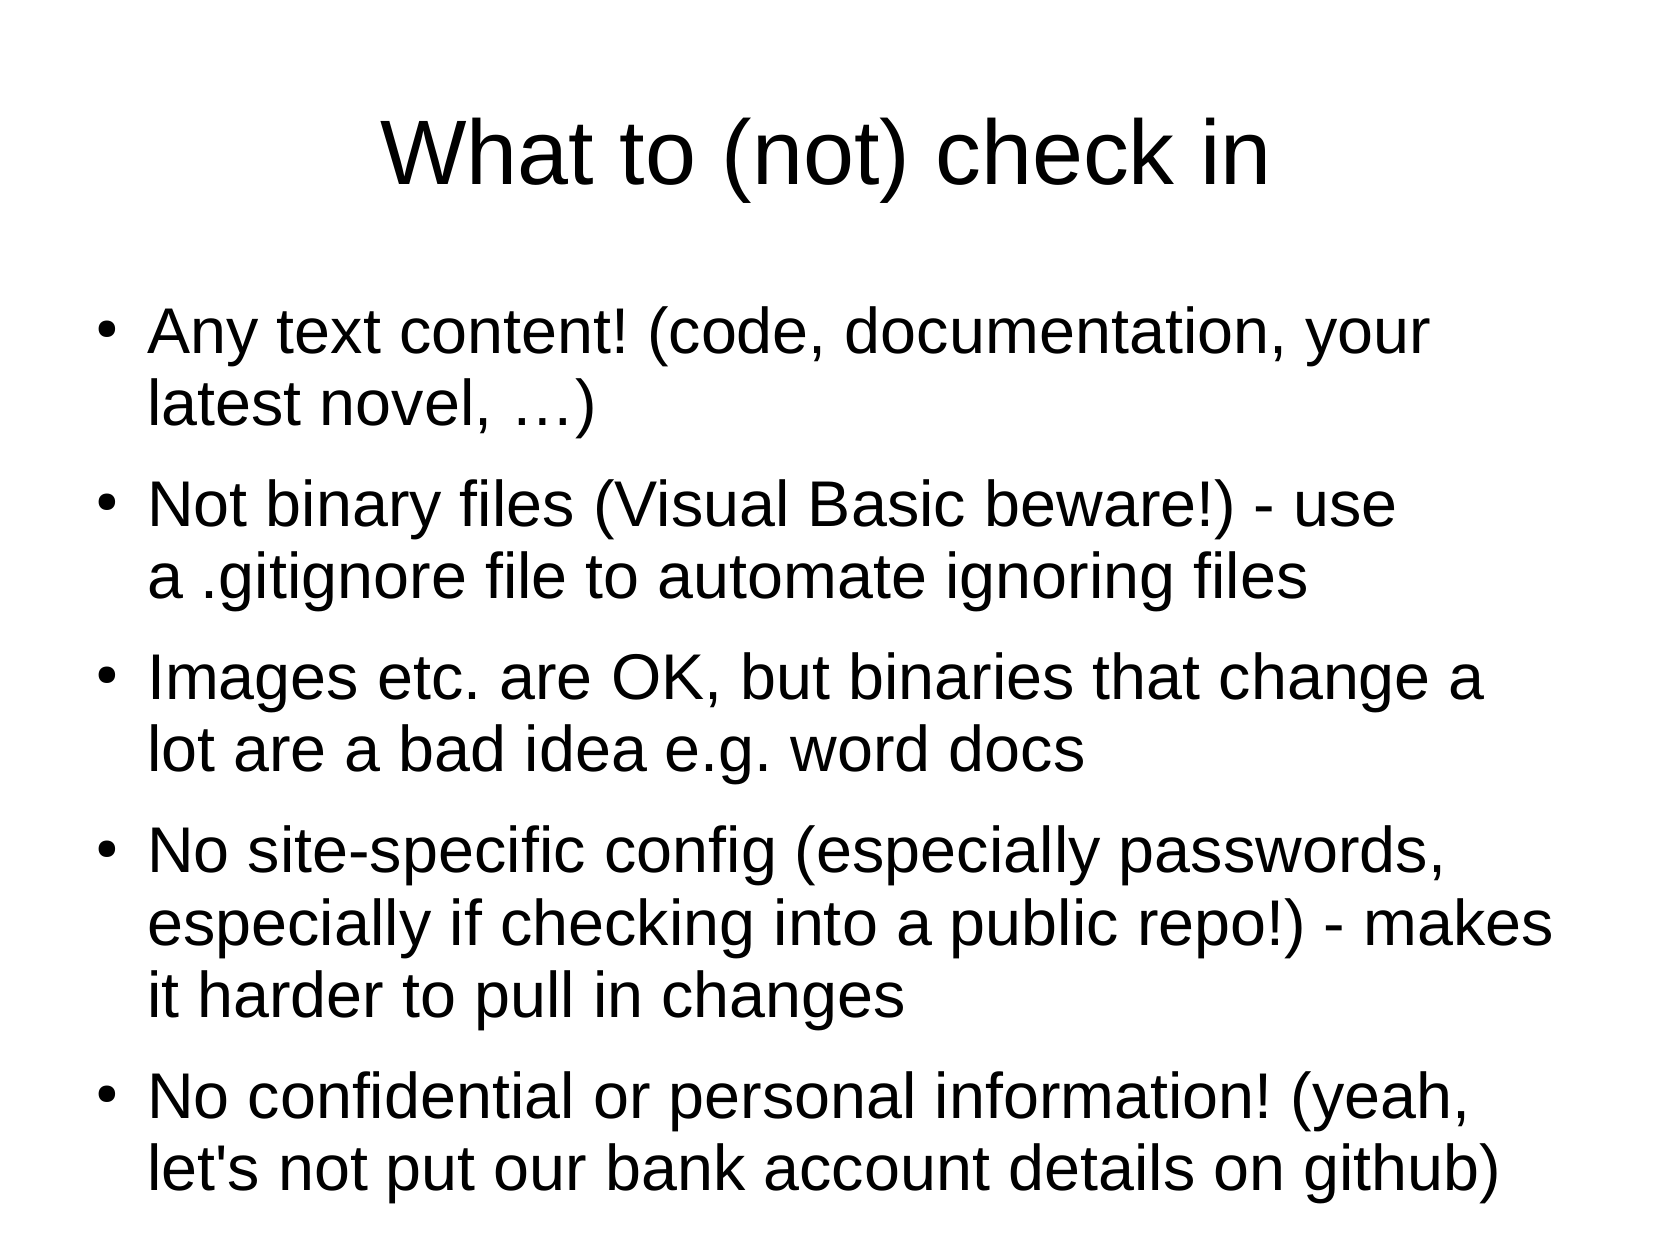

# What to (not) check in
Any text content! (code, documentation, your latest novel, …)
Not binary files (Visual Basic beware!) - use a .gitignore file to automate ignoring files
Images etc. are OK, but binaries that change a lot are a bad idea e.g. word docs
No site-specific config (especially passwords, especially if checking into a public repo!) - makes it harder to pull in changes
No confidential or personal information! (yeah, let's not put our bank account details on github)